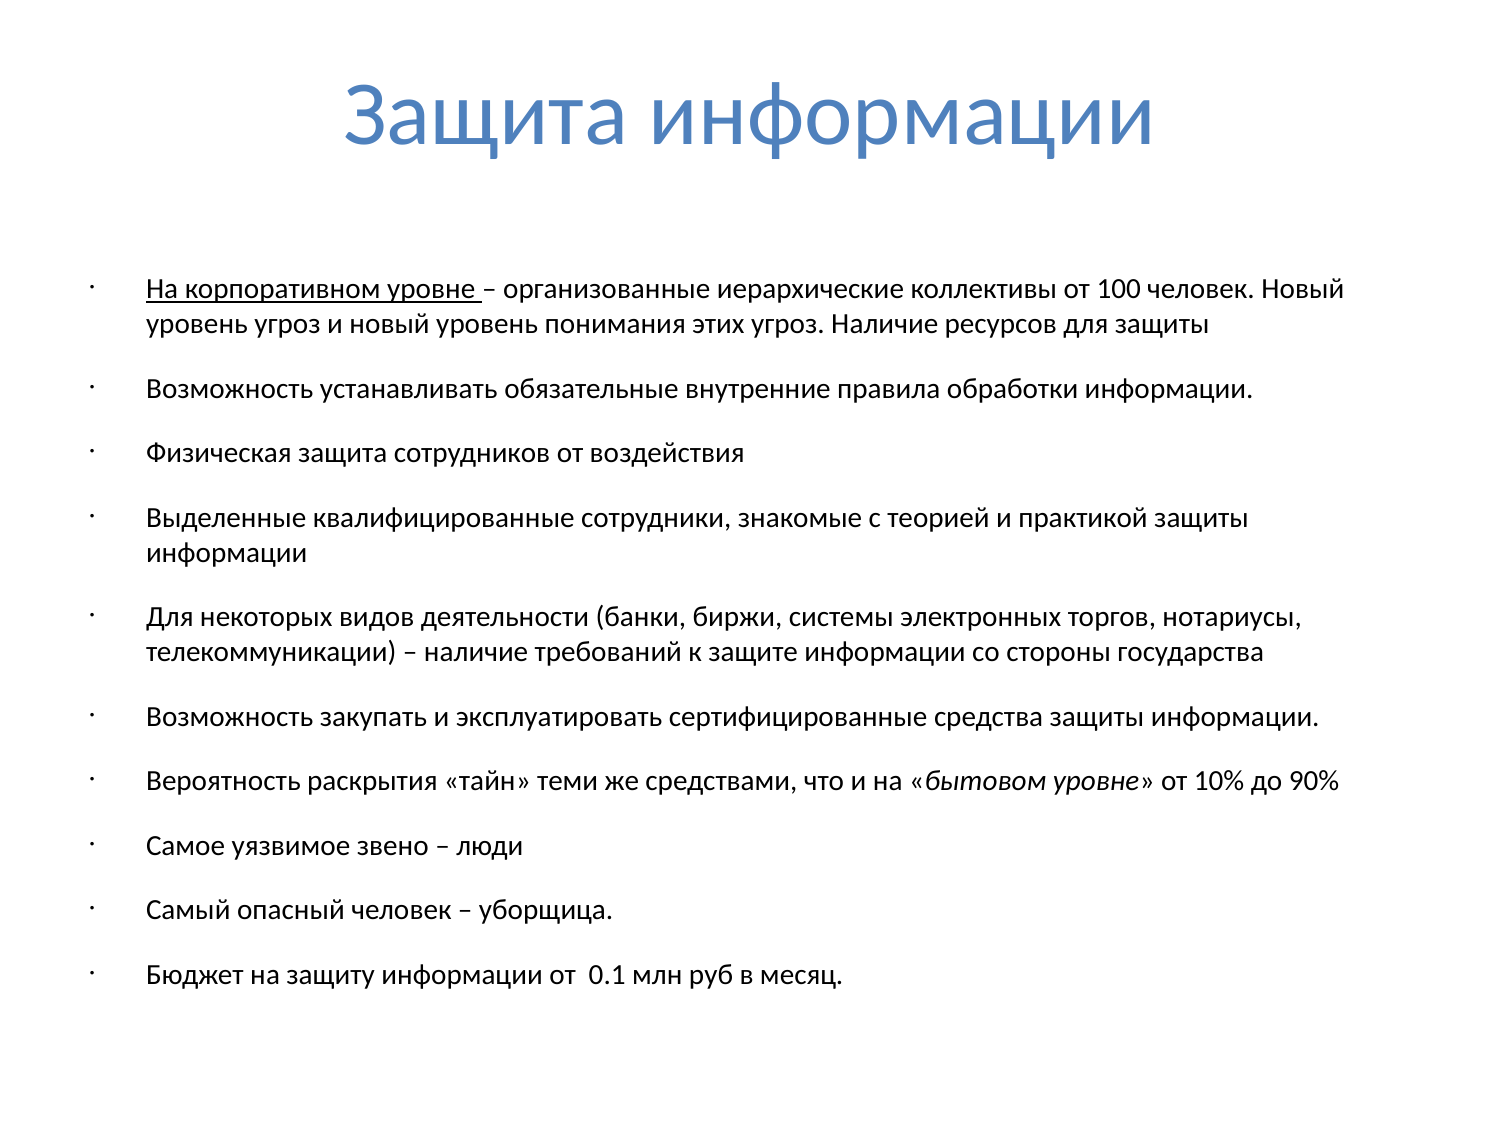

# Защита информации
На корпоративном уровне – организованные иерархические коллективы от 100 человек. Новый уровень угроз и новый уровень понимания этих угроз. Наличие ресурсов для защиты
Возможность устанавливать обязательные внутренние правила обработки информации.
Физическая защита сотрудников от воздействия
Выделенные квалифицированные сотрудники, знакомые с теорией и практикой защиты информации
Для некоторых видов деятельности (банки, биржи, системы электронных торгов, нотариусы, телекоммуникации) – наличие требований к защите информации со стороны государства
Возможность закупать и эксплуатировать сертифицированные средства защиты информации.
Вероятность раскрытия «тайн» теми же средствами, что и на «бытовом уровне» от 10% до 90%
Самое уязвимое звено – люди
Самый опасный человек – уборщица.
Бюджет на защиту информации от 0.1 млн руб в месяц.